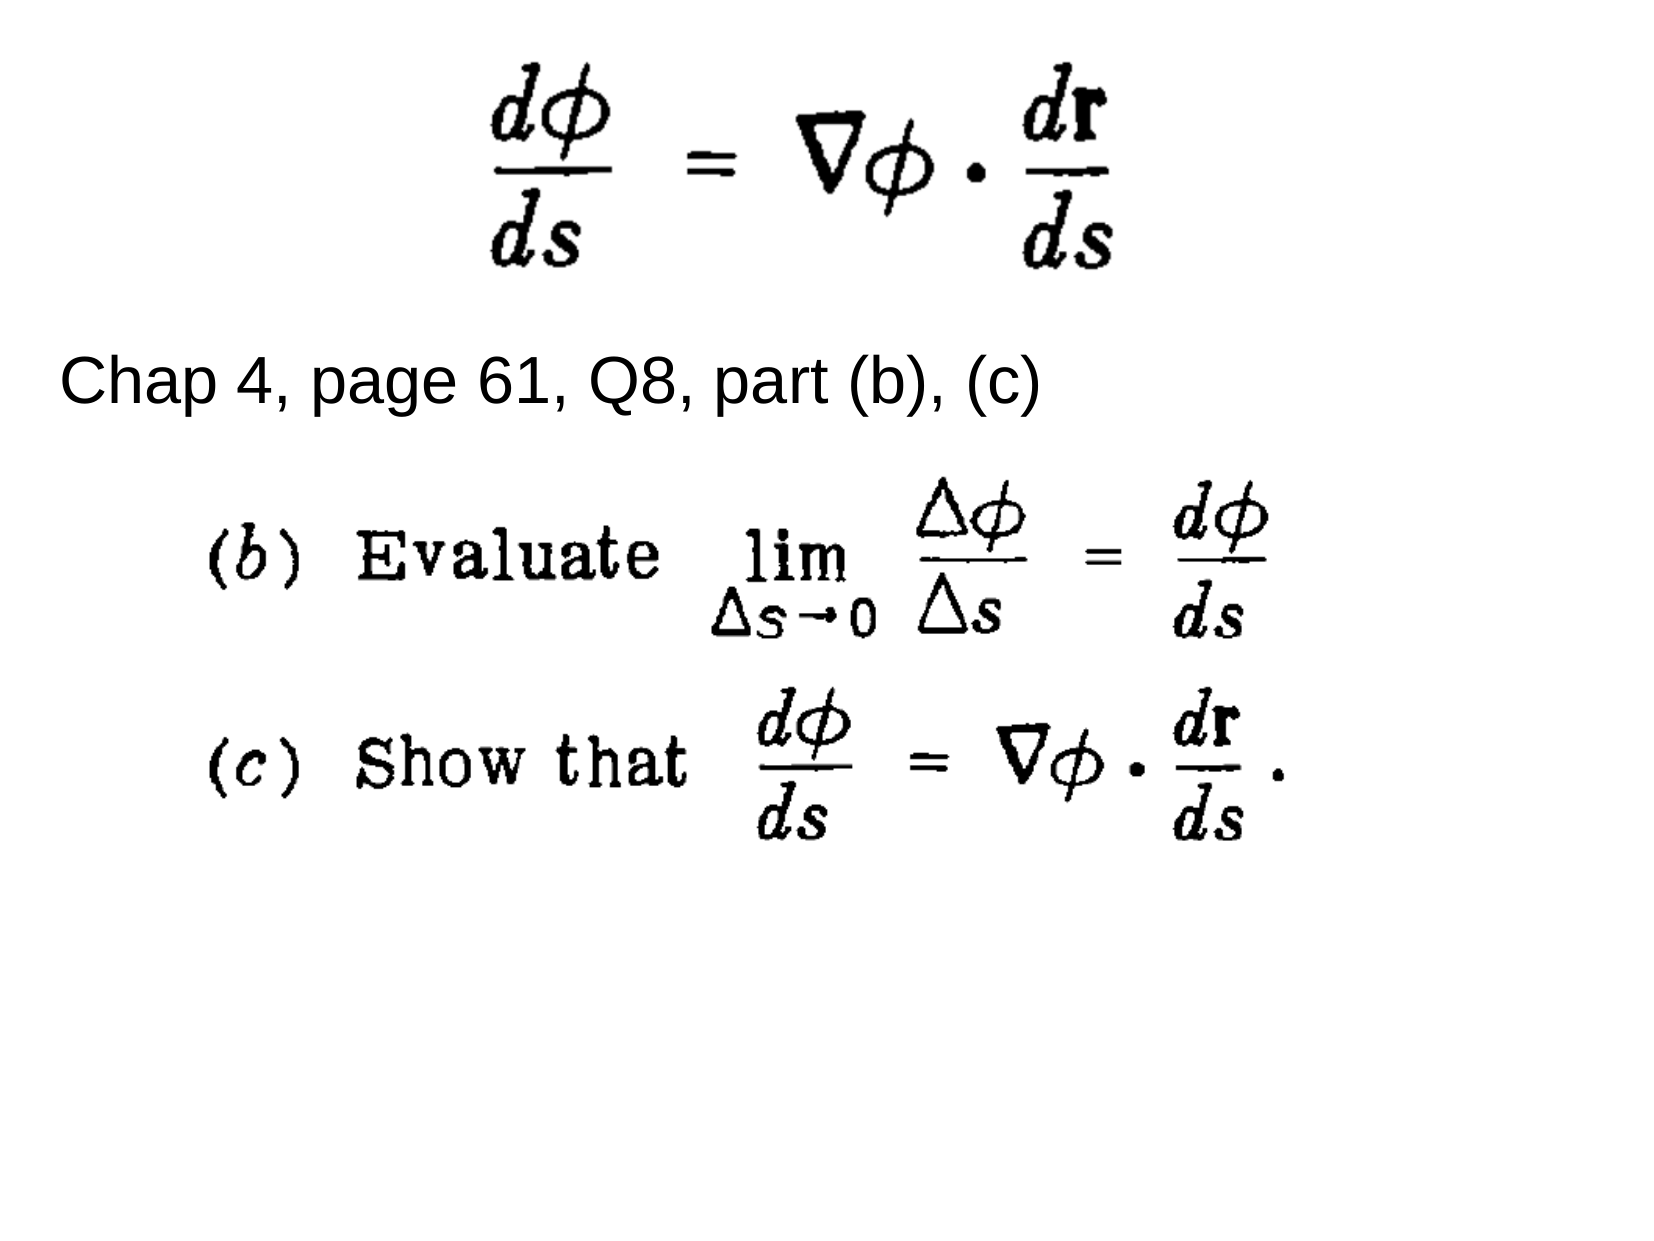

# Chap 4, page 61, Q8, part (b), (c)